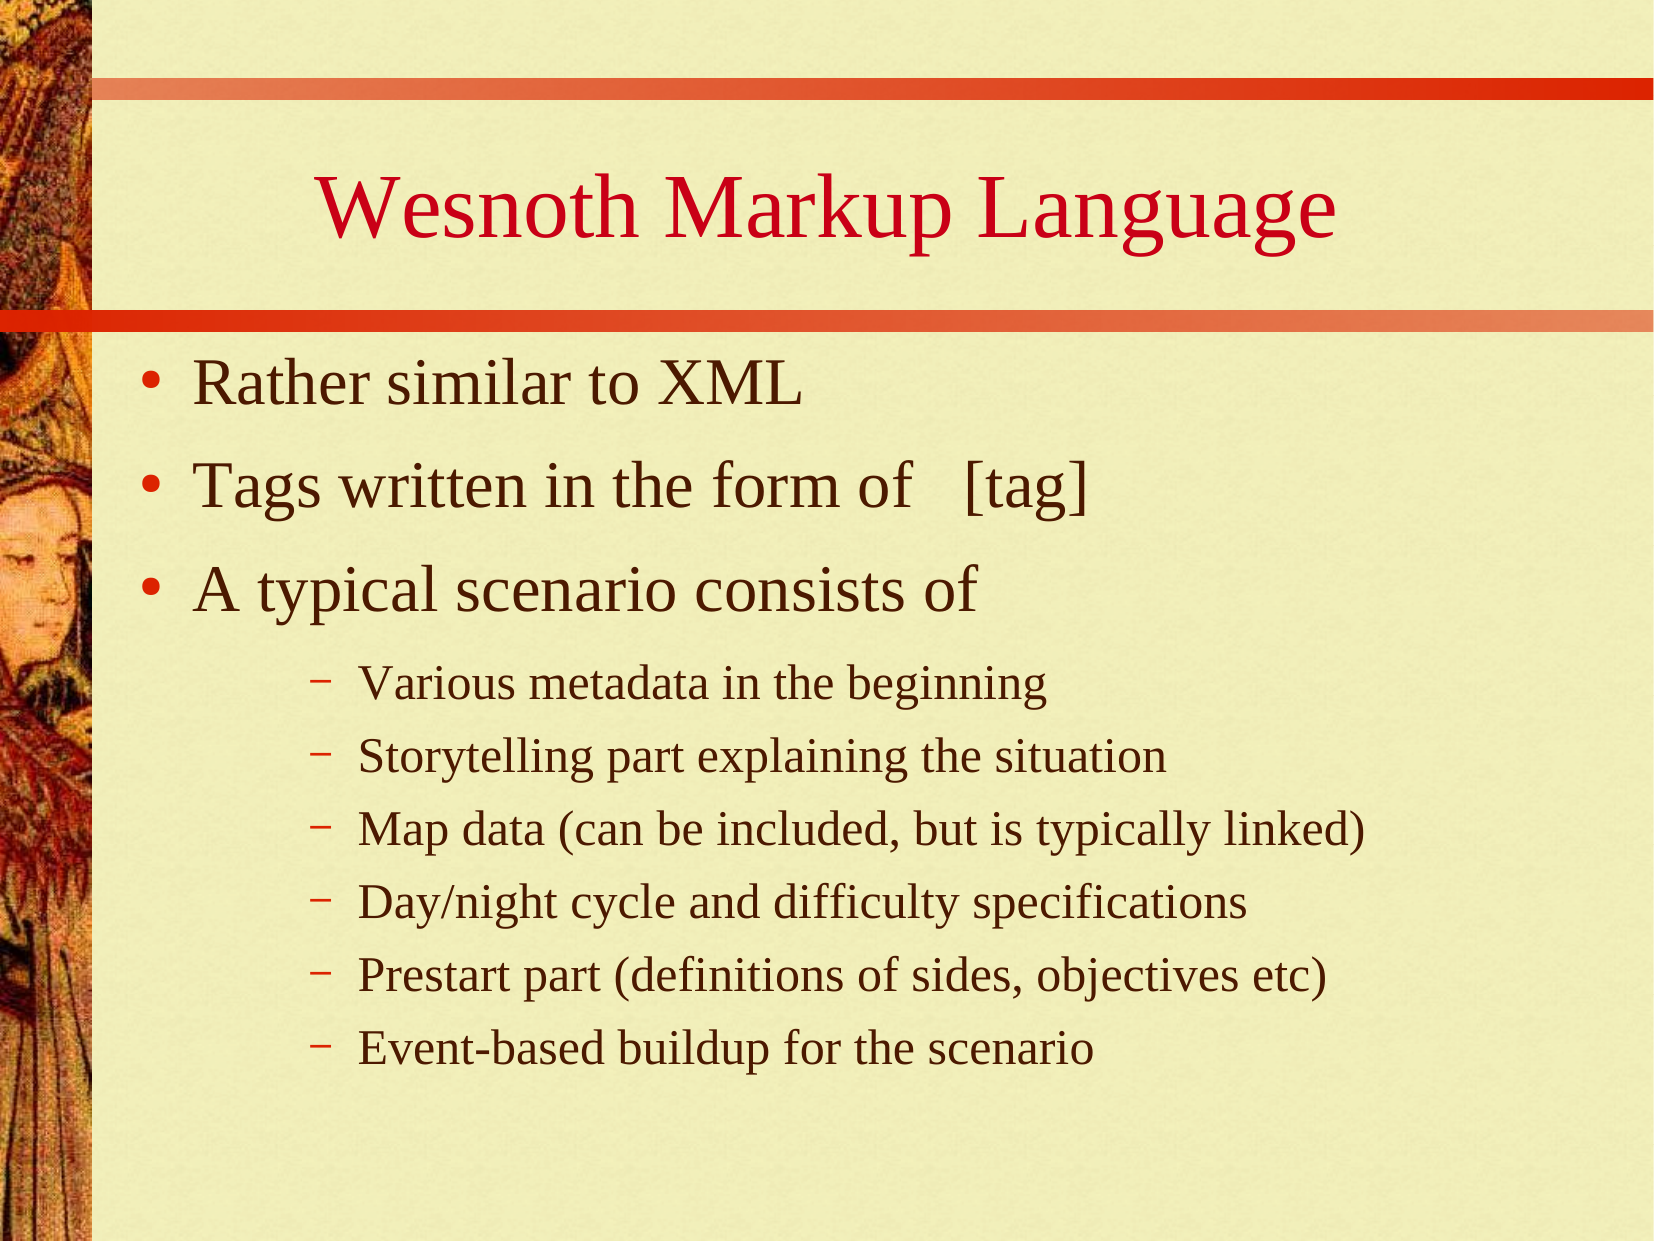

# Wesnoth Markup Language
Rather similar to XML
Tags written in the form of [tag]
A typical scenario consists of
Various metadata in the beginning
Storytelling part explaining the situation
Map data (can be included, but is typically linked)
Day/night cycle and difficulty specifications
Prestart part (definitions of sides, objectives etc)
Event-based buildup for the scenario